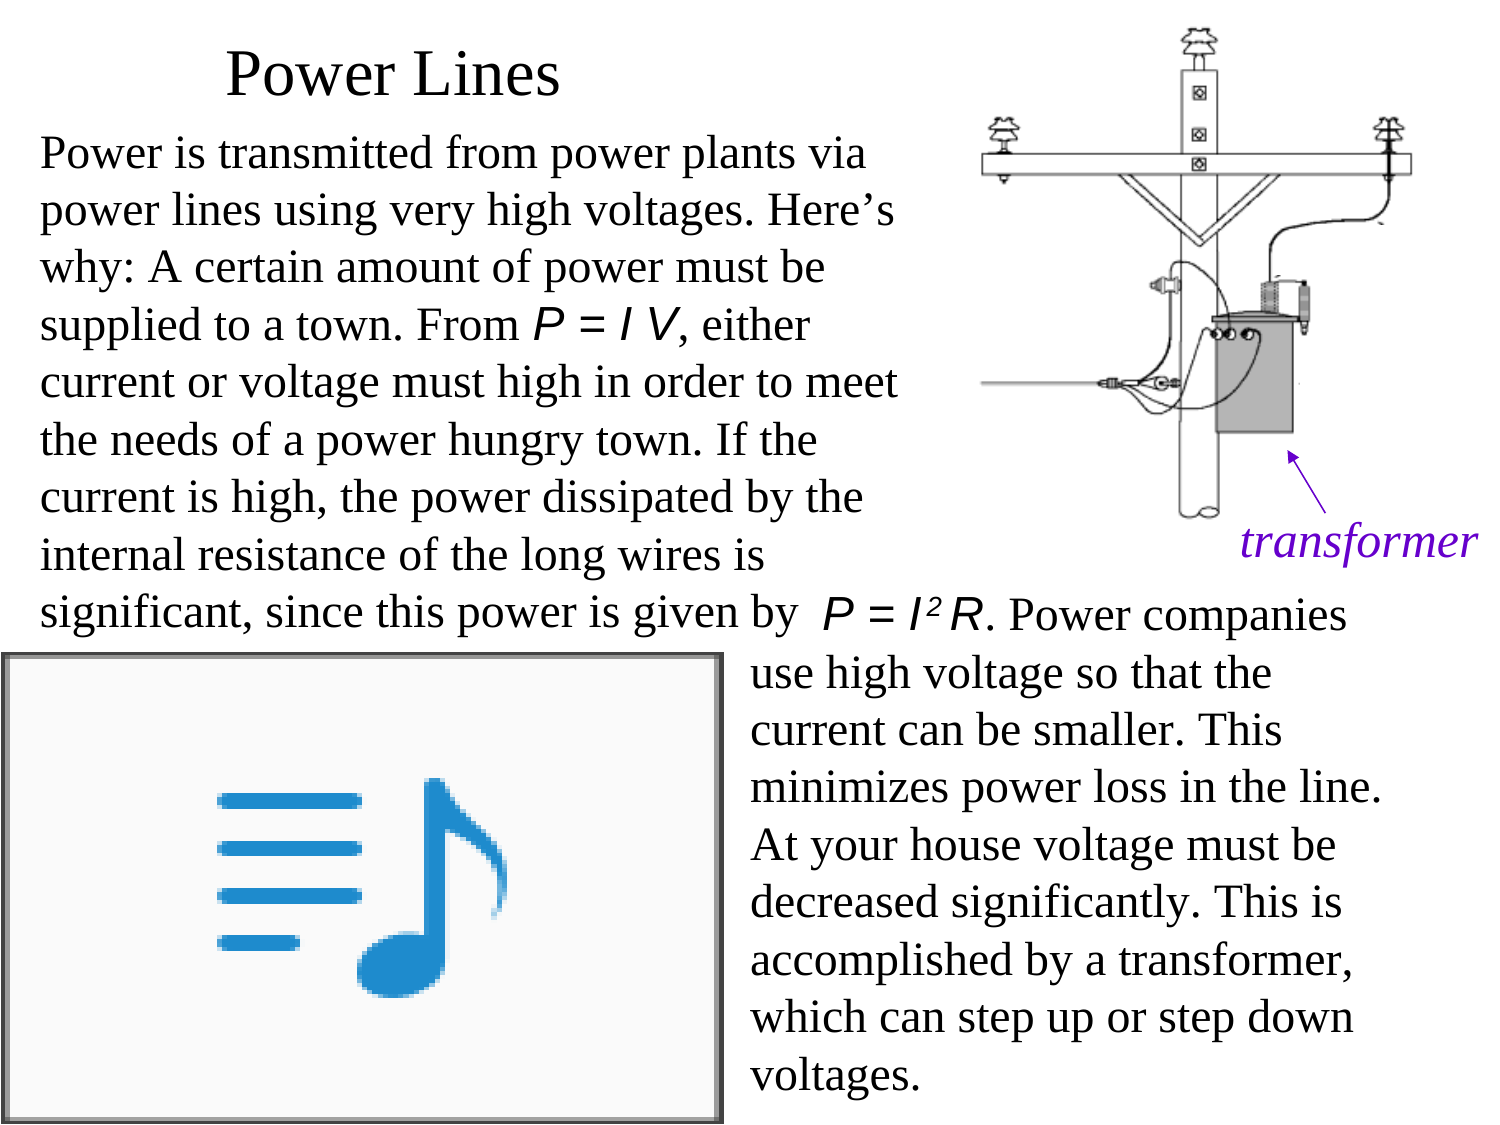

# Power Lines
Power is transmitted from power plants via power lines using very high voltages. Here’s why: A certain amount of power must be supplied to a town. From P = I V, either current or voltage must high in order to meet the needs of a power hungry town. If the current is high, the power dissipated by the internal resistance of the long wires is significant, since this power is given by
transformer
 P = I 2 R. Power companies use high voltage so that the current can be smaller. This minimizes power loss in the line. At your house voltage must be decreased significantly. This is accomplished by a transformer, which can step up or step down voltages.